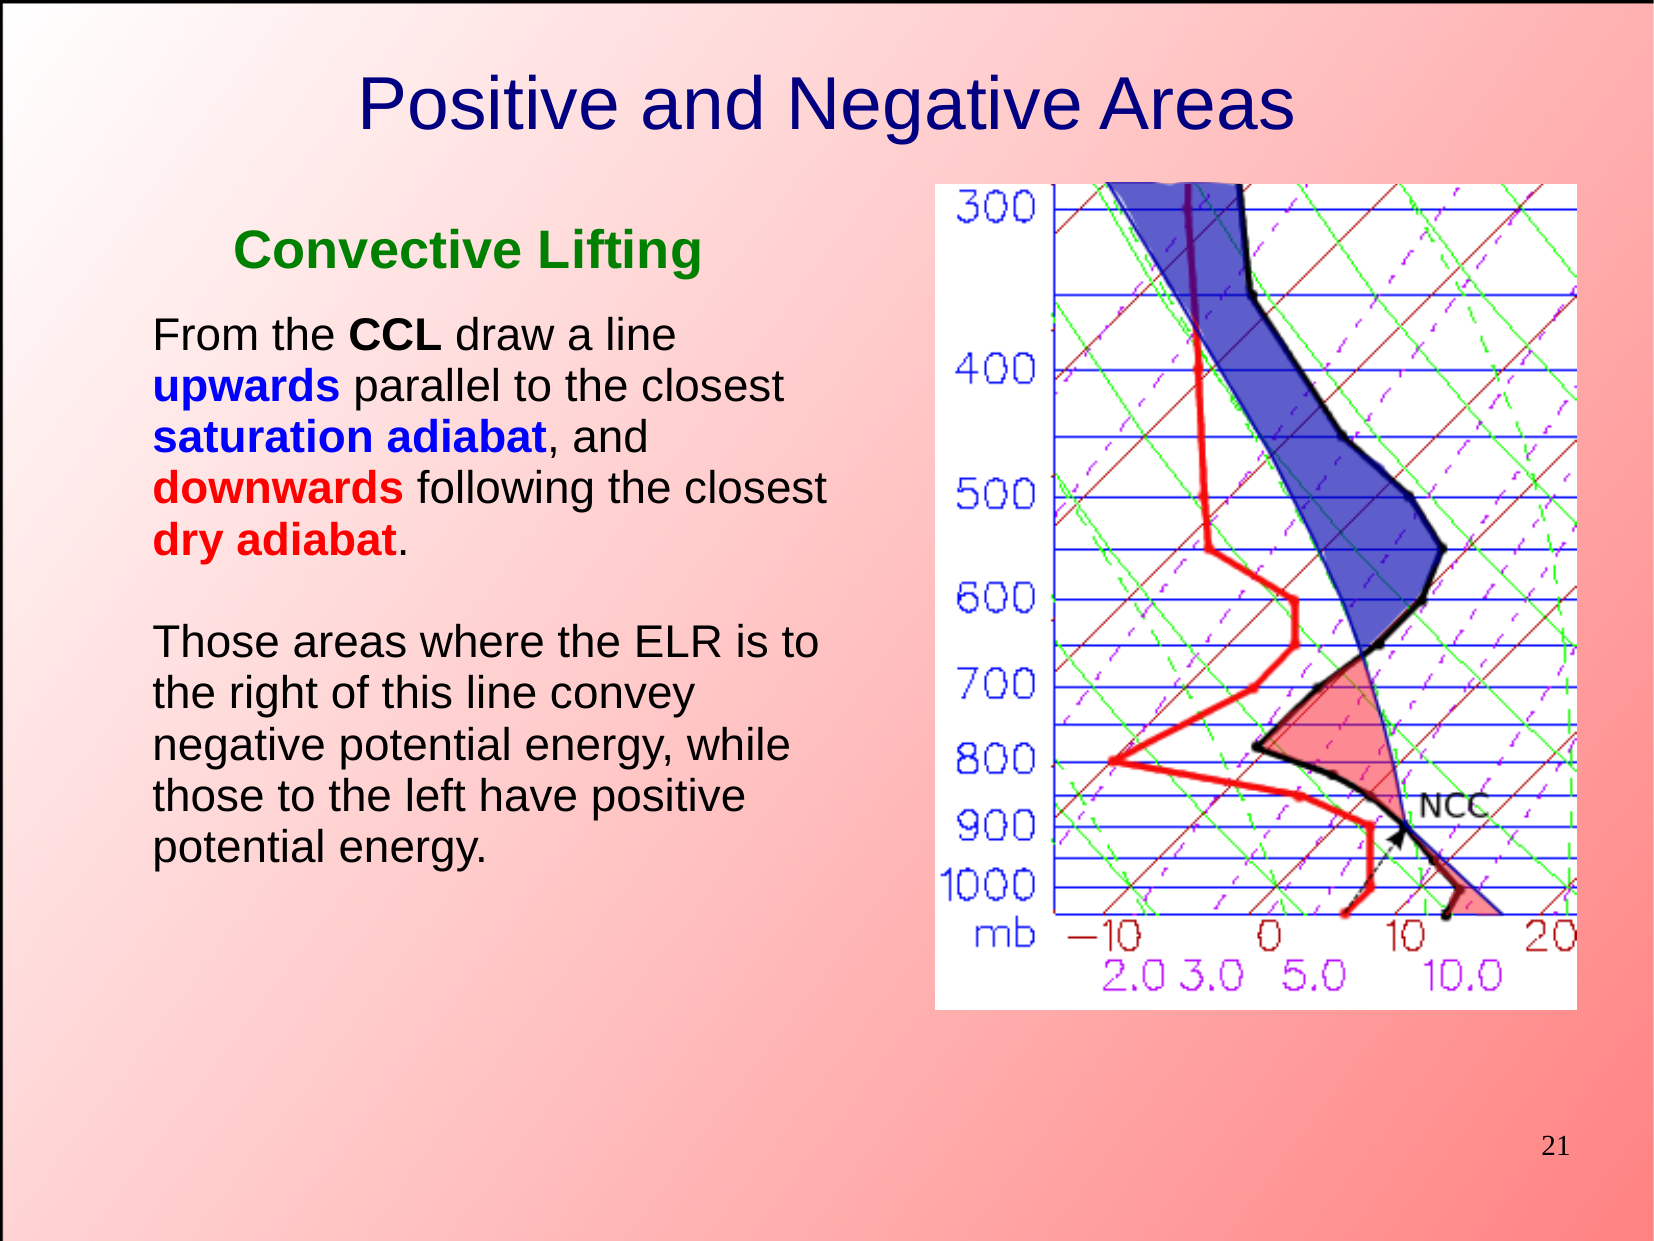

# Positive and Negative Areas
Convective Lifting
From the CCL draw a line upwards parallel to the closest saturation adiabat, and downwards following the closest dry adiabat.
Those areas where the ELR is to the right of this line convey negative potential energy, while those to the left have positive potential energy.
21